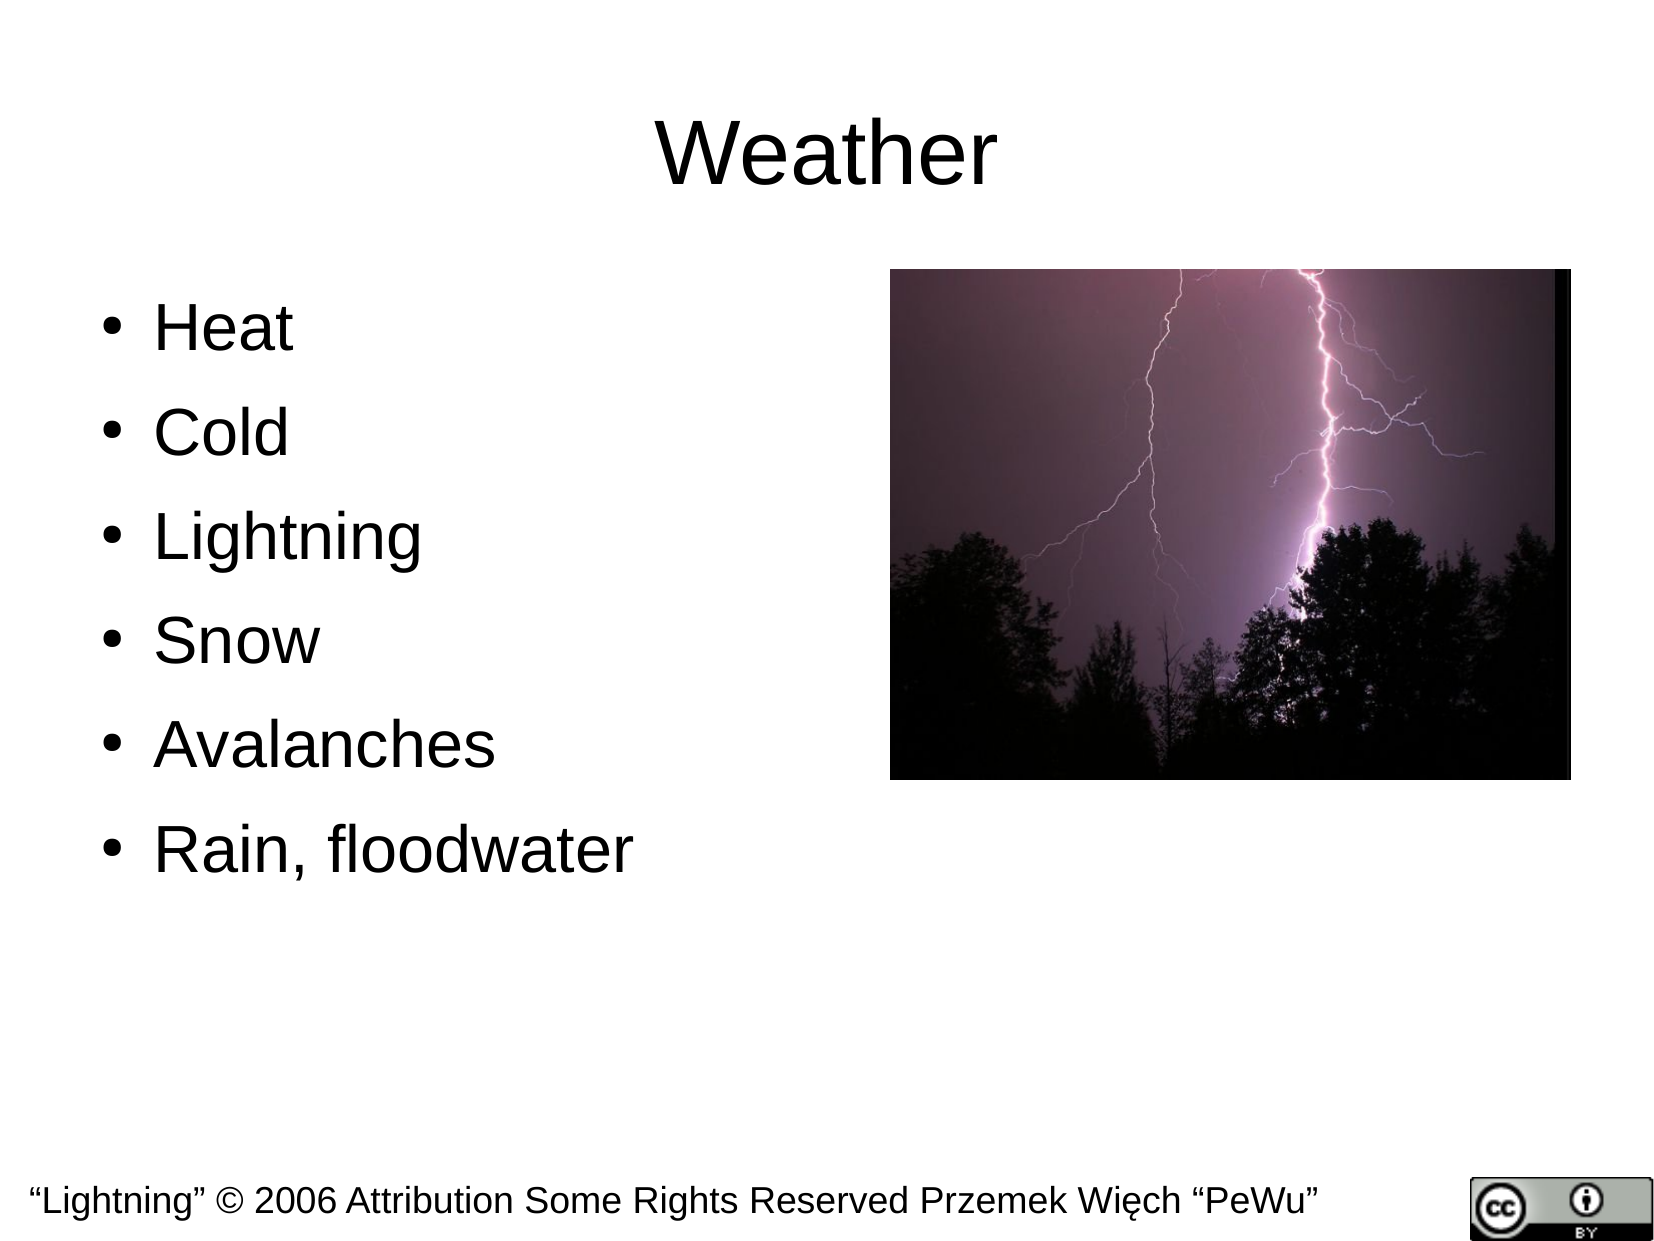

# Weather
Heat
Cold
Lightning
Snow
Avalanches
Rain, floodwater
“Lightning” © 2006 Attribution Some Rights Reserved Przemek Więch “PeWu”